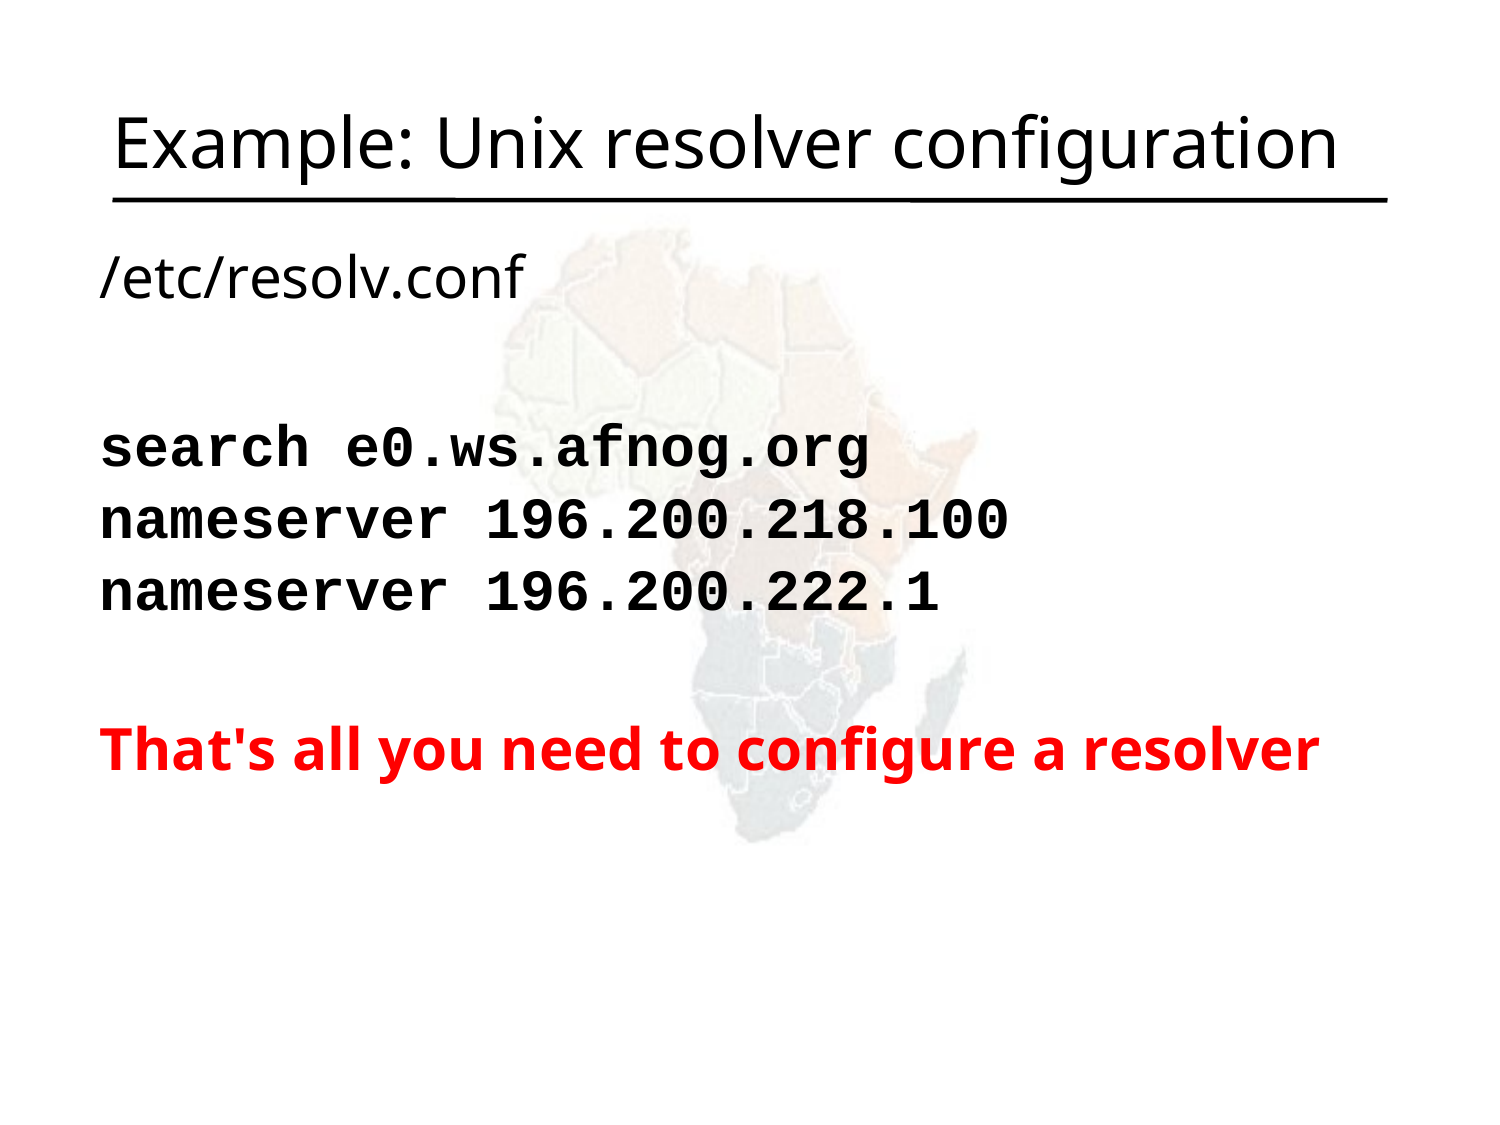

# Example: Unix resolver configuration
/etc/resolv.conf
search e0.ws.afnog.org
nameserver 196.200.218.100
nameserver 196.200.222.1
That's all you need to configure a resolver